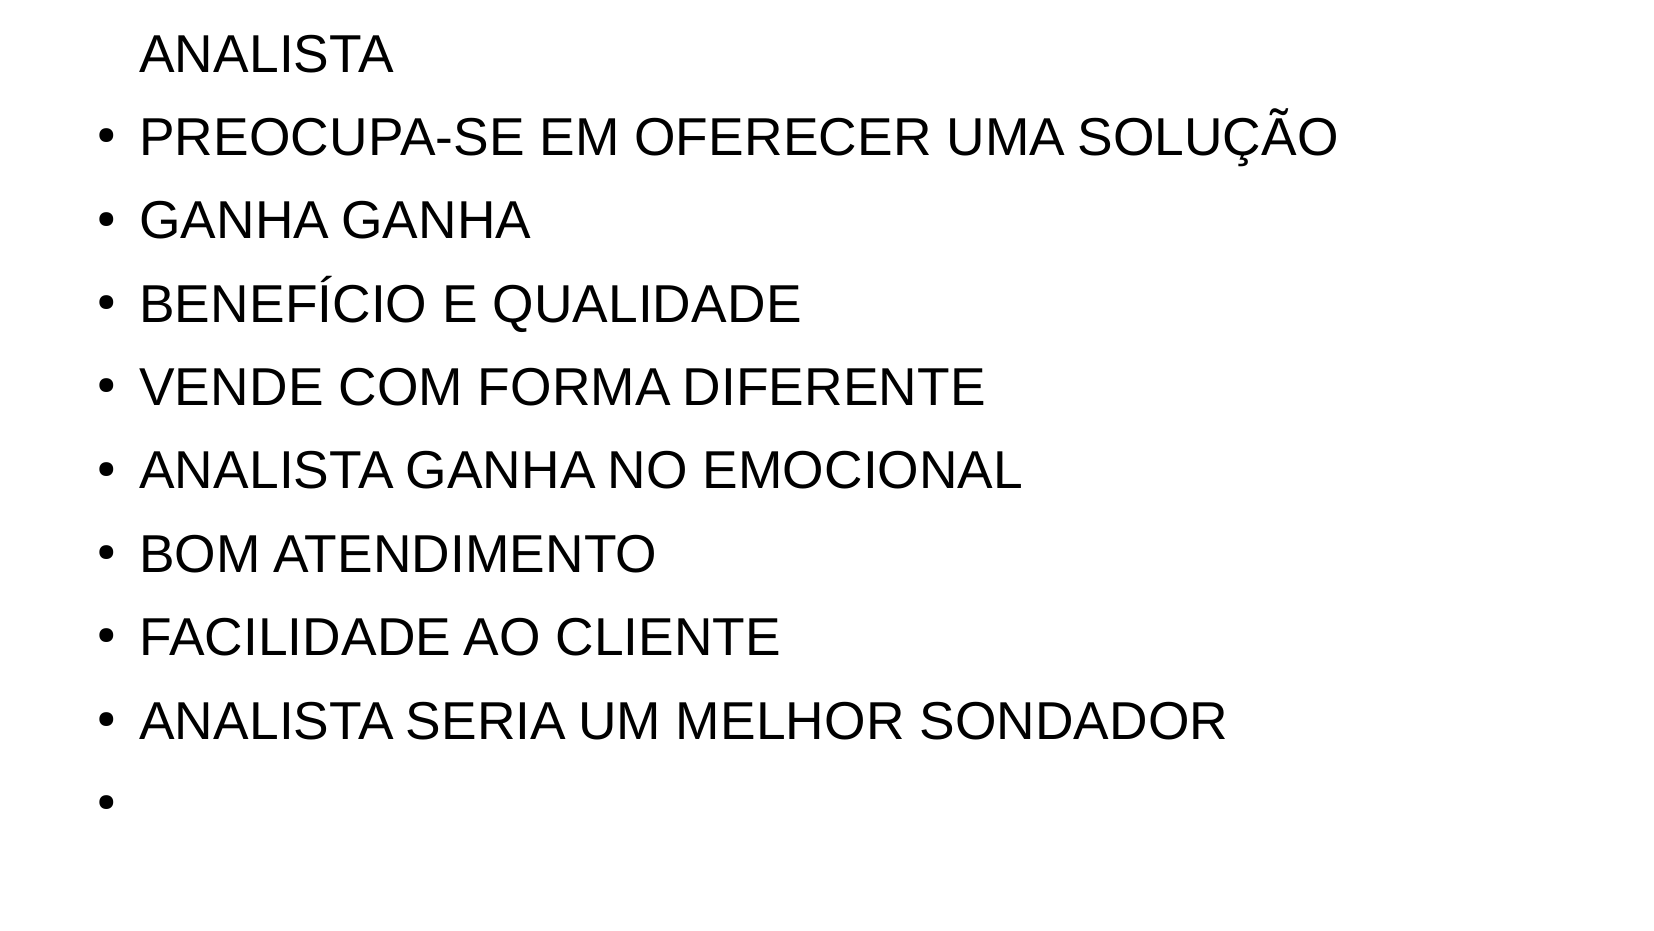

# ANALISTA
PREOCUPA-SE EM OFERECER UMA SOLUÇÃO
GANHA GANHA
BENEFÍCIO E QUALIDADE
VENDE COM FORMA DIFERENTE
ANALISTA GANHA NO EMOCIONAL
BOM ATENDIMENTO
FACILIDADE AO CLIENTE
ANALISTA SERIA UM MELHOR SONDADOR